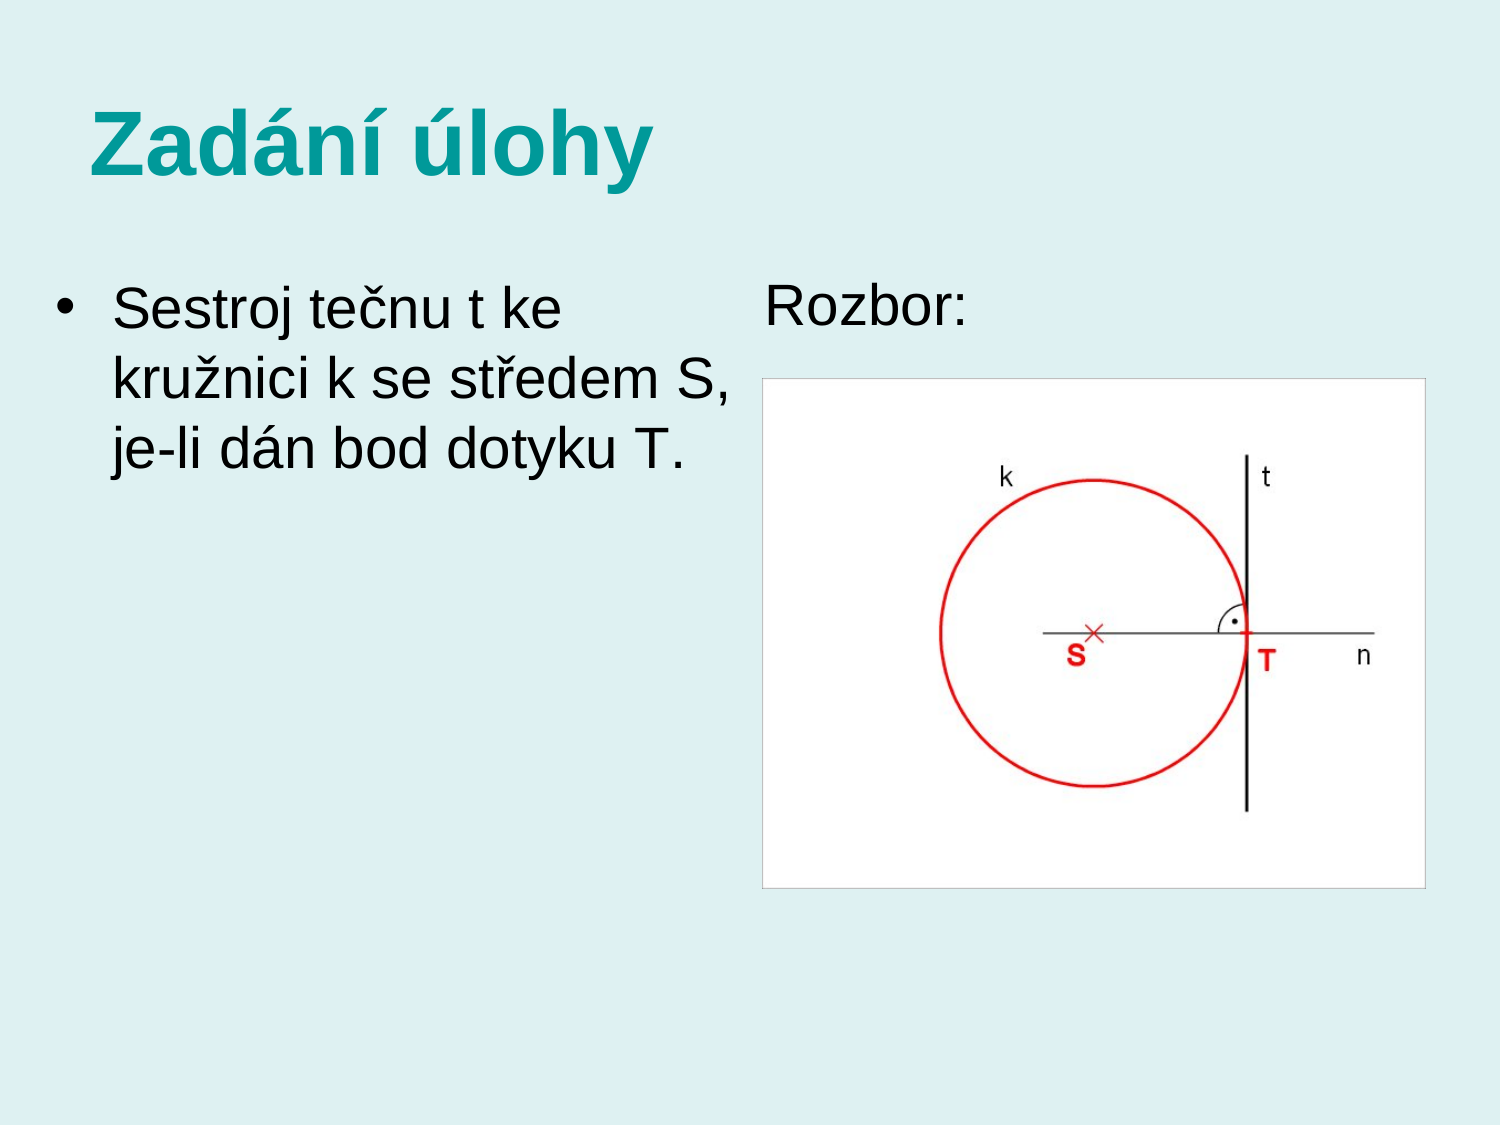

# Zadání úlohy
Rozbor:
Sestroj tečnu t ke kružnici k se středem S, je-li dán bod dotyku T.